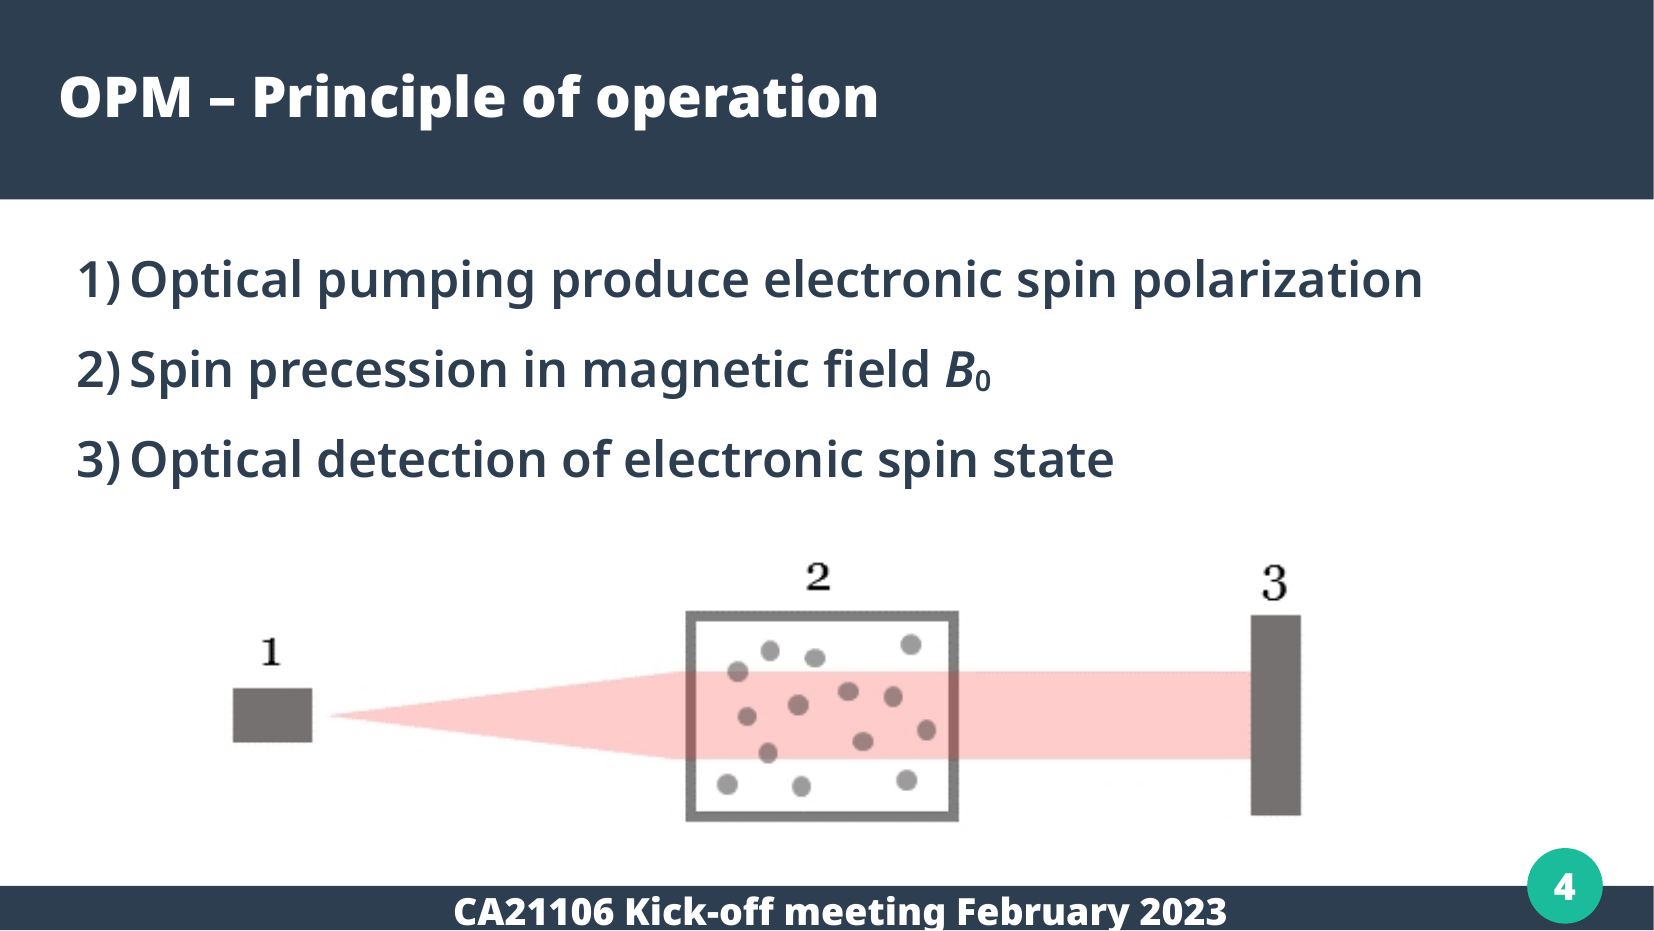

# OPM – Principle of operation
Optical pumping produce electronic spin polarization
Spin precession in magnetic field B0
Optical detection of electronic spin state
CA21106 Kick-off meeting February 2023